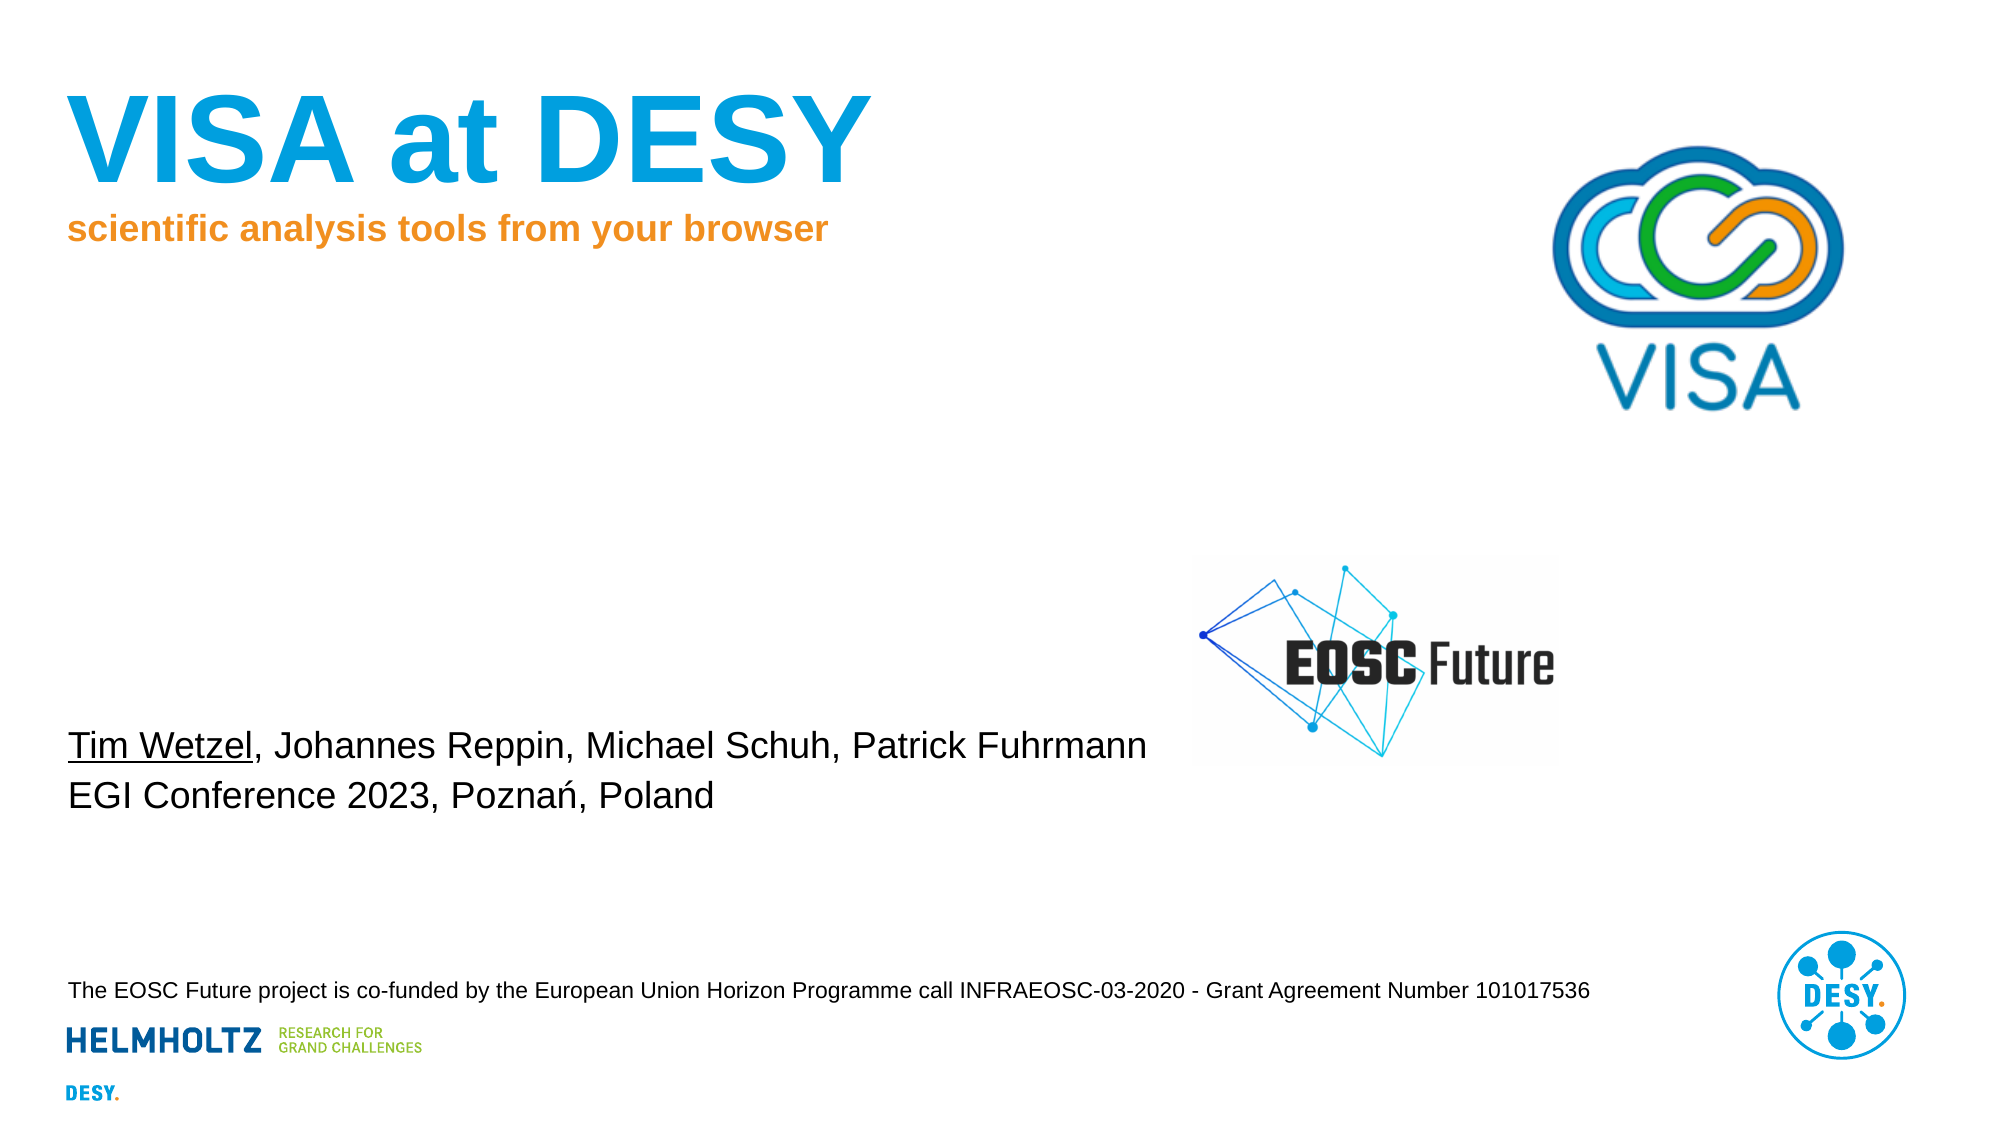

VISA at DESY
scientific analysis tools from your browser
Tim Wetzel, Johannes Reppin, Michael Schuh, Patrick Fuhrmann
EGI Conference 2023, Poznań, Poland
The EOSC Future project is co-funded by the European Union Horizon Programme call INFRAEOSC-03-2020 - Grant Agreement Number 101017536